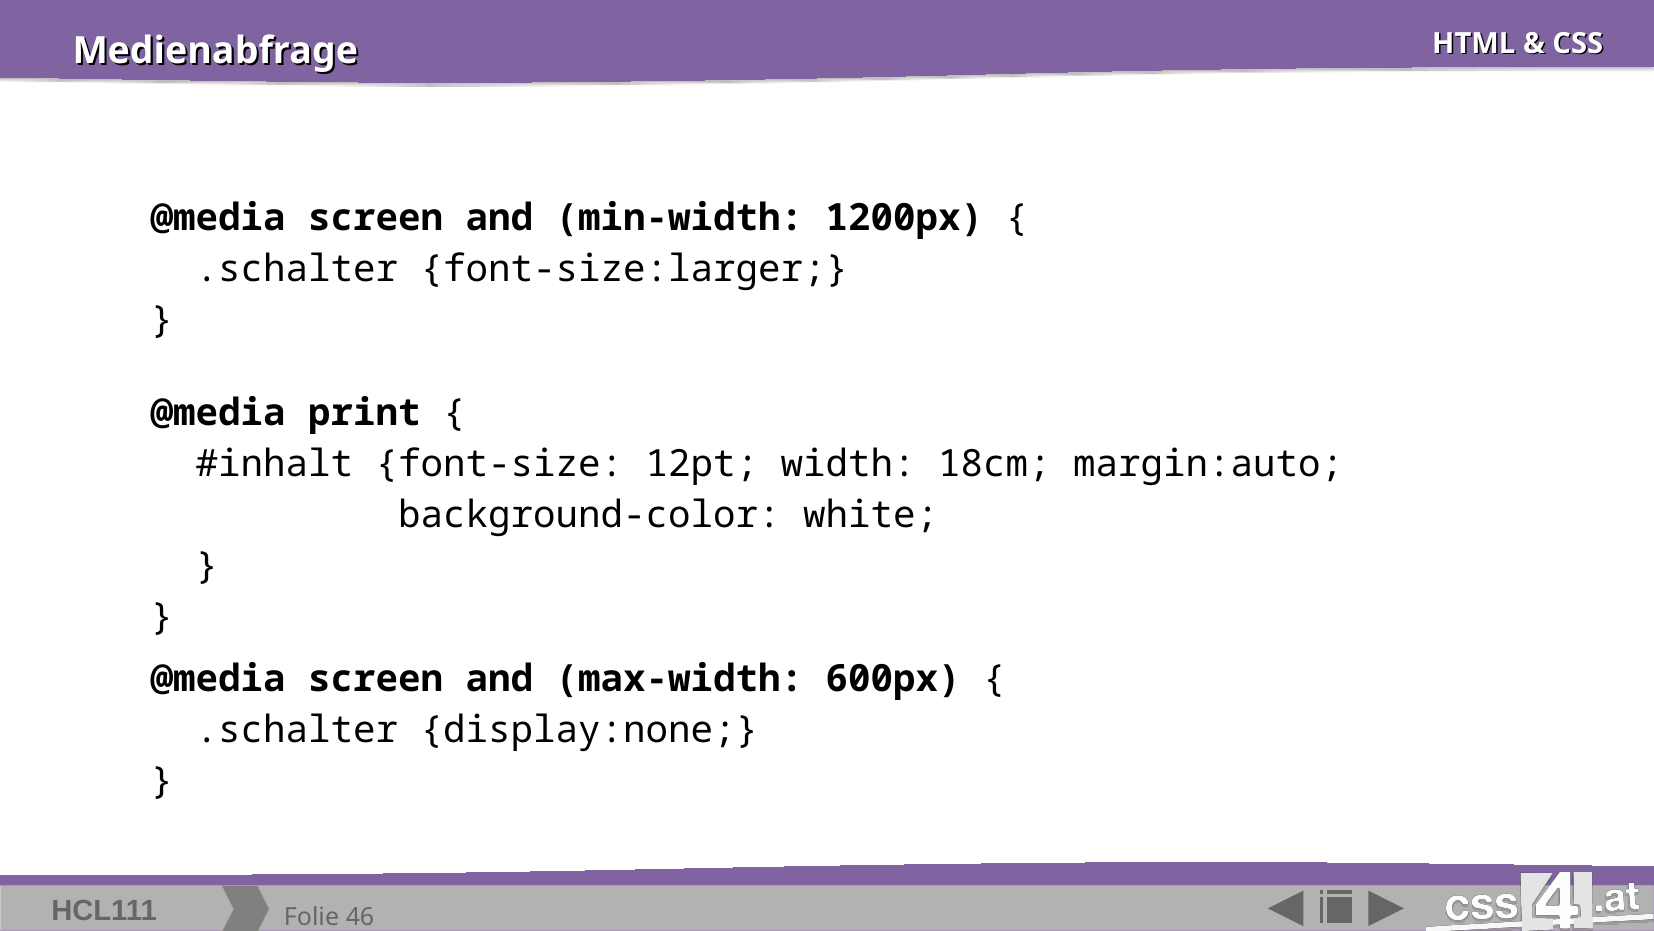

HTML & CSS
Medienabfrage
@media screen and (min-width: 1200px) {
 .schalter {font-size:larger;}
}
@media print {
 #inhalt {font-size: 12pt; width: 18cm; margin:auto;
 background-color: white;
 }
}
@media screen and (max-width: 600px) {
 .schalter {display:none;}
}
HCL111
Folie